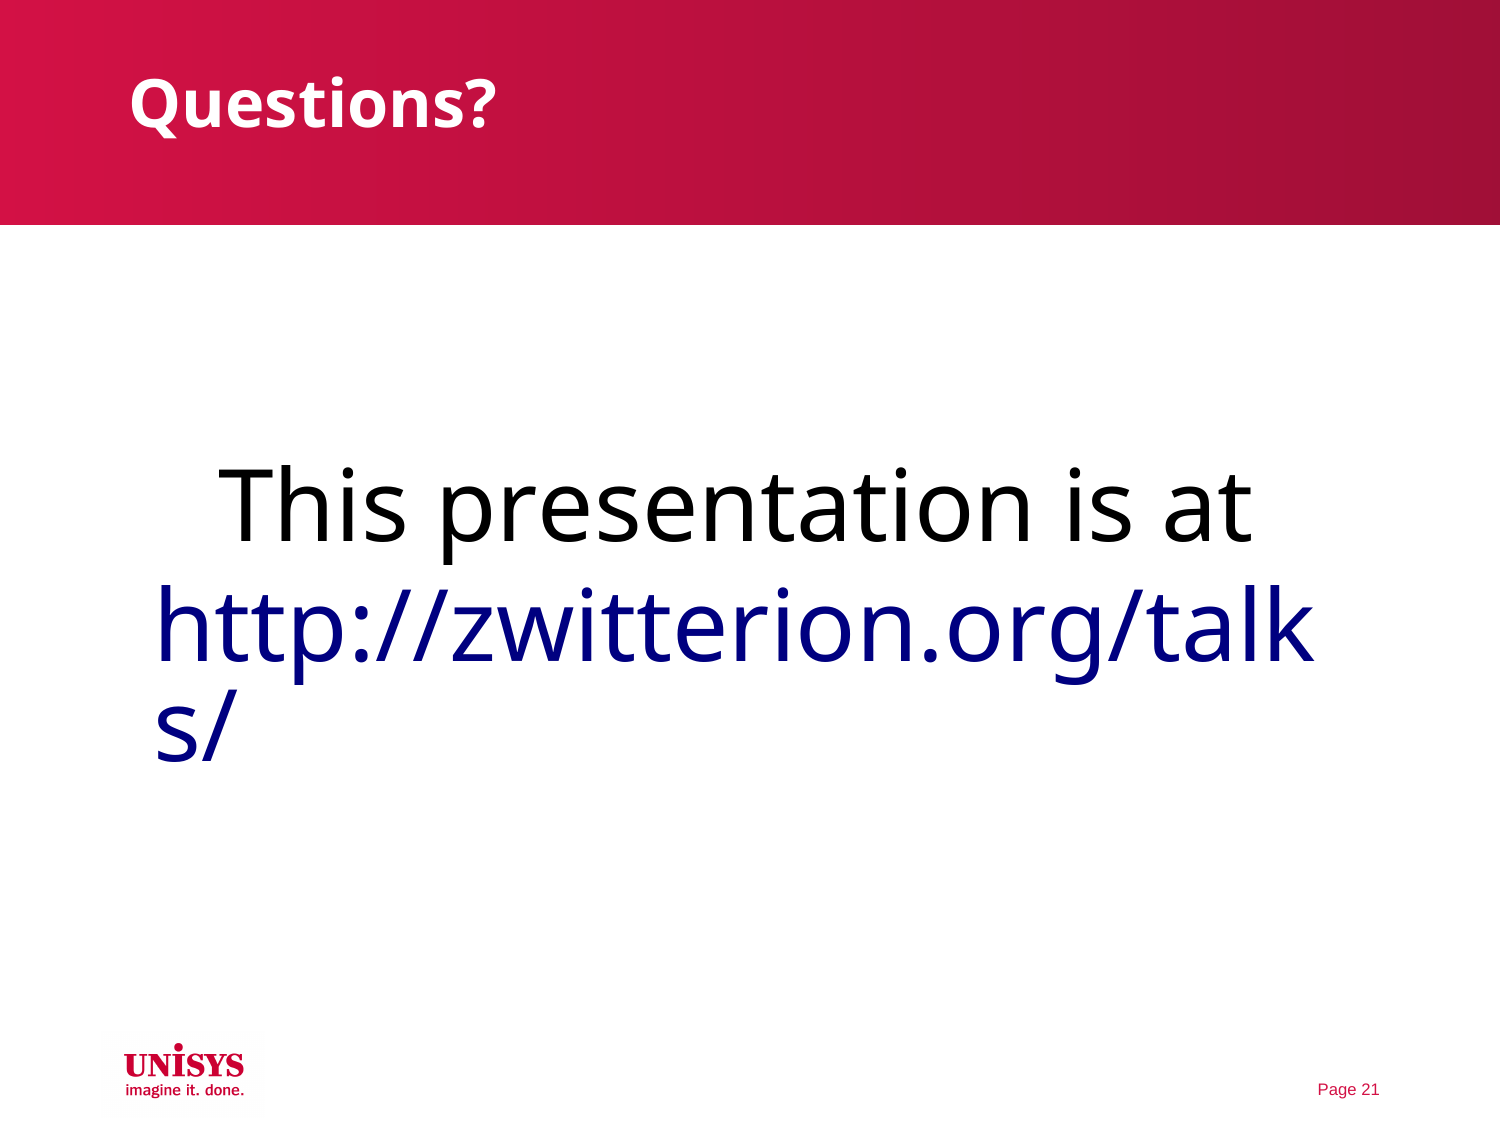

# Questions?
This presentation is at http://zwitterion.org/talks/
21